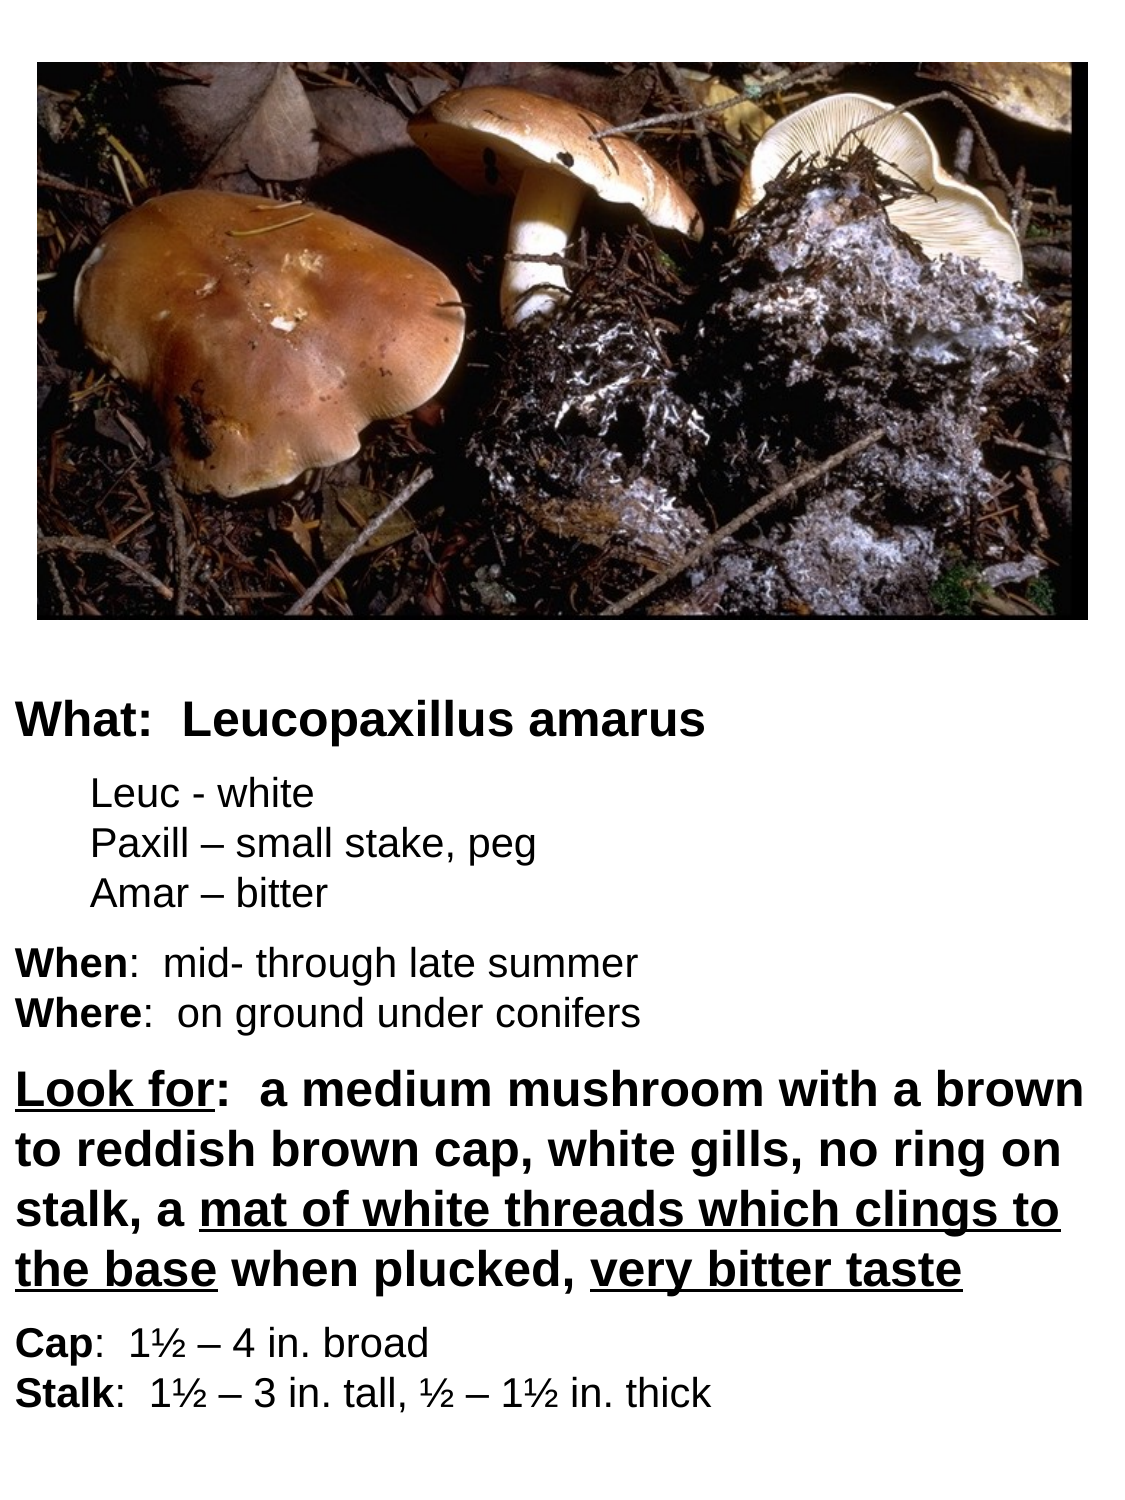

What: Leucopaxillus amarus
Leuc - white
Paxill – small stake, peg
Amar – bitter
When: mid- through late summer
Where: on ground under conifers
Look for: a medium mushroom with a brown to reddish brown cap, white gills, no ring on stalk, a mat of white threads which clings to the base when plucked, very bitter taste
Cap: 1½ – 4 in. broad
Stalk: 1½ – 3 in. tall, ½ – 1½ in. thick